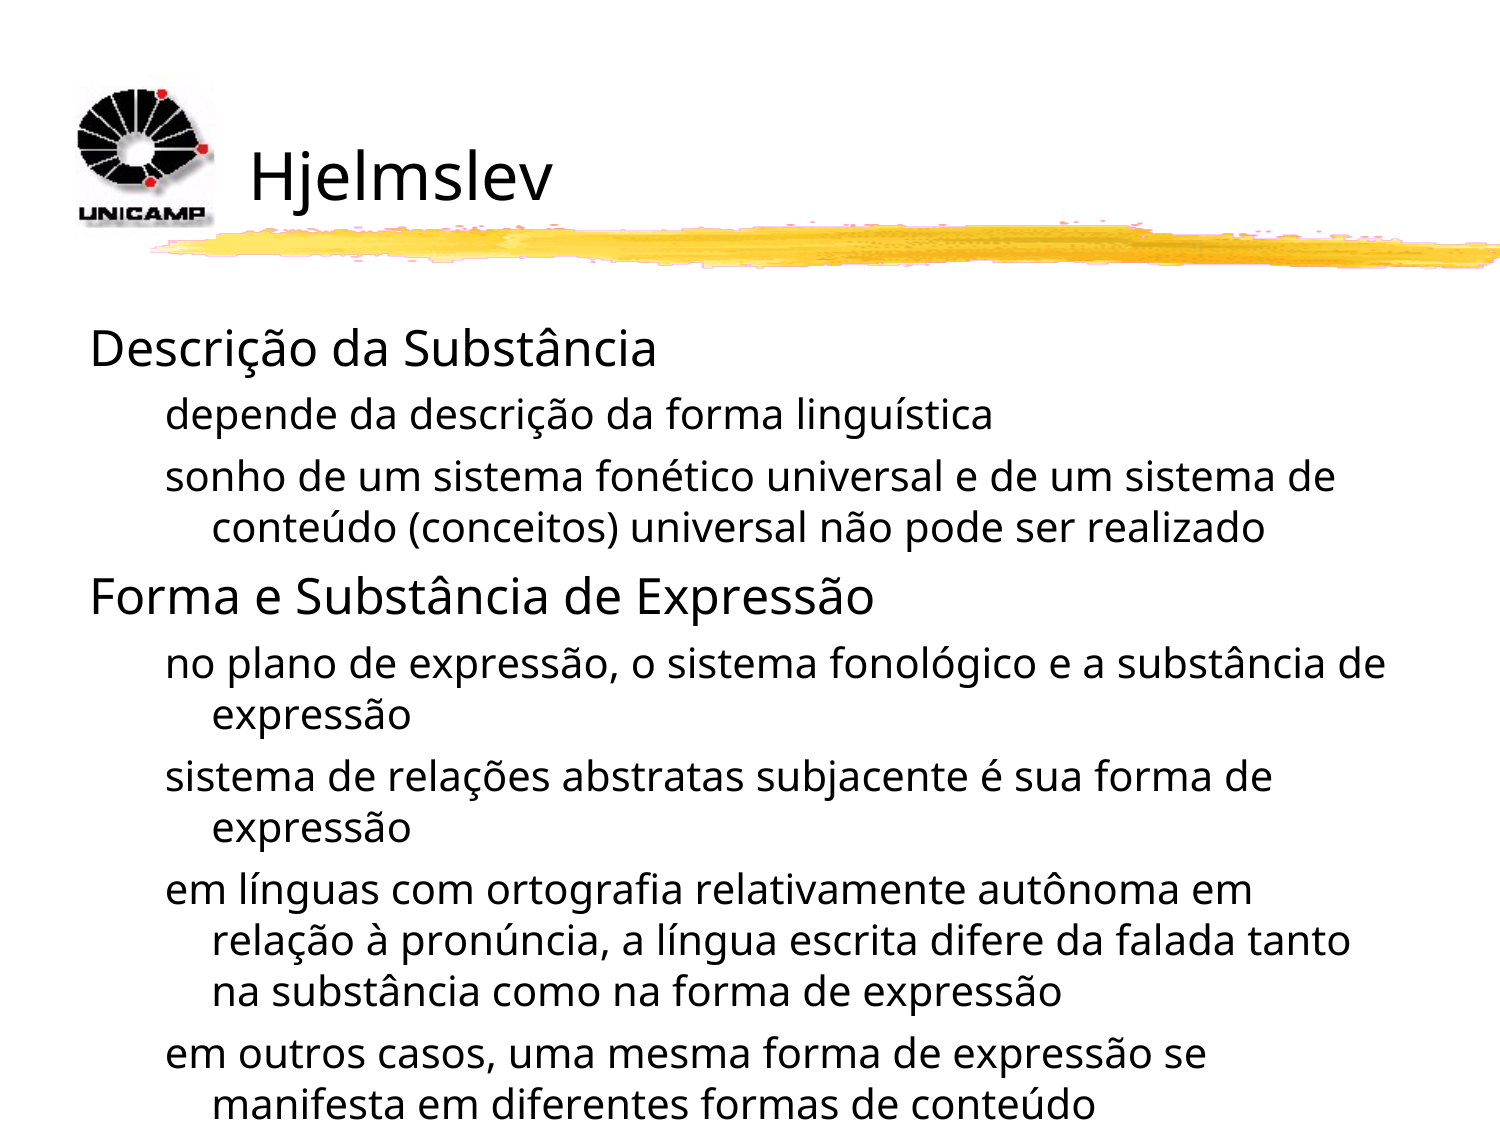

# Hjelmslev
Descrição da Substância
depende da descrição da forma linguística
sonho de um sistema fonético universal e de um sistema de conteúdo (conceitos) universal não pode ser realizado
Forma e Substância de Expressão
no plano de expressão, o sistema fonológico e a substância de expressão
sistema de relações abstratas subjacente é sua forma de expressão
em línguas com ortografia relativamente autônoma em relação à pronúncia, a língua escrita difere da falada tanto na substância como na forma de expressão
em outros casos, uma mesma forma de expressão se manifesta em diferentes formas de conteúdo